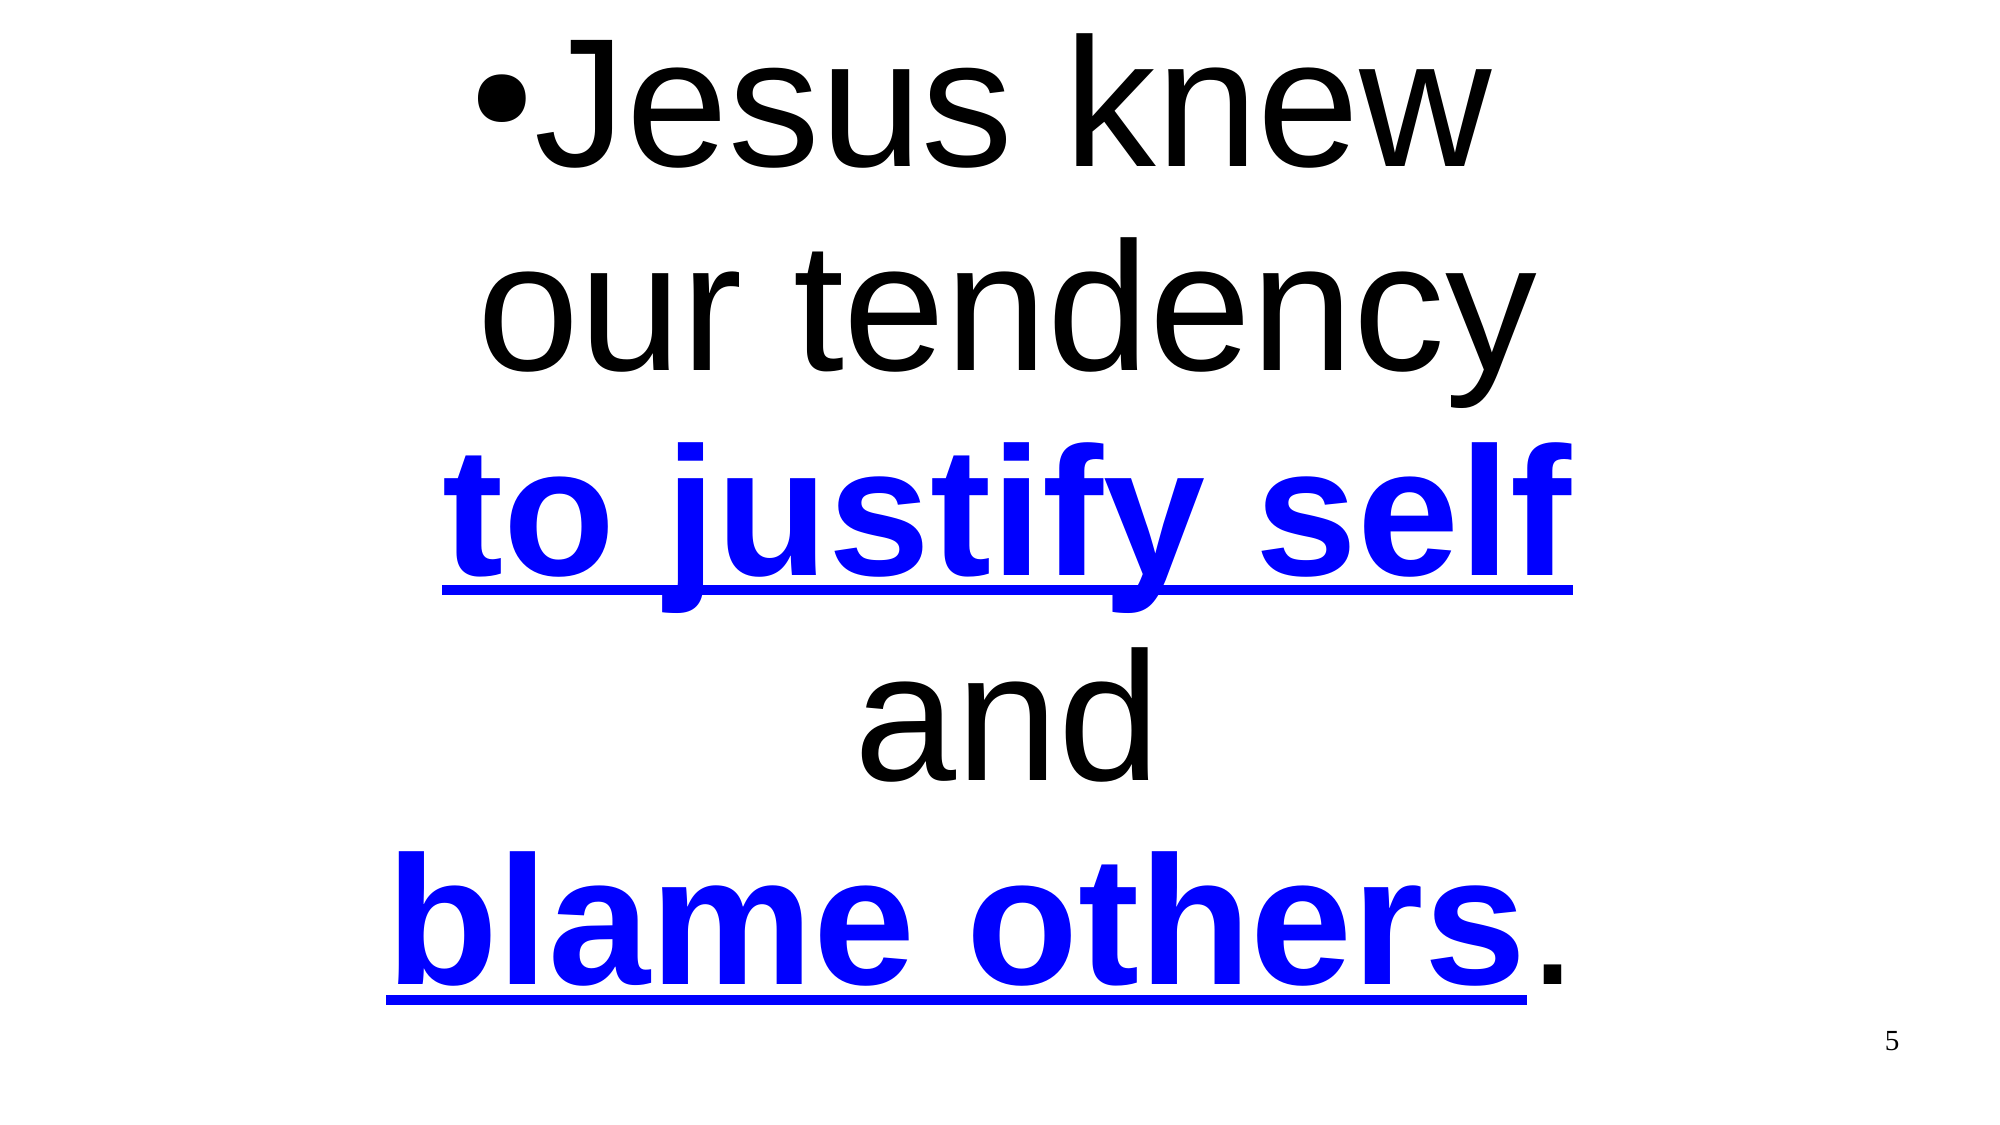

# Jesus knew our tendency to justify self and blame others.
5